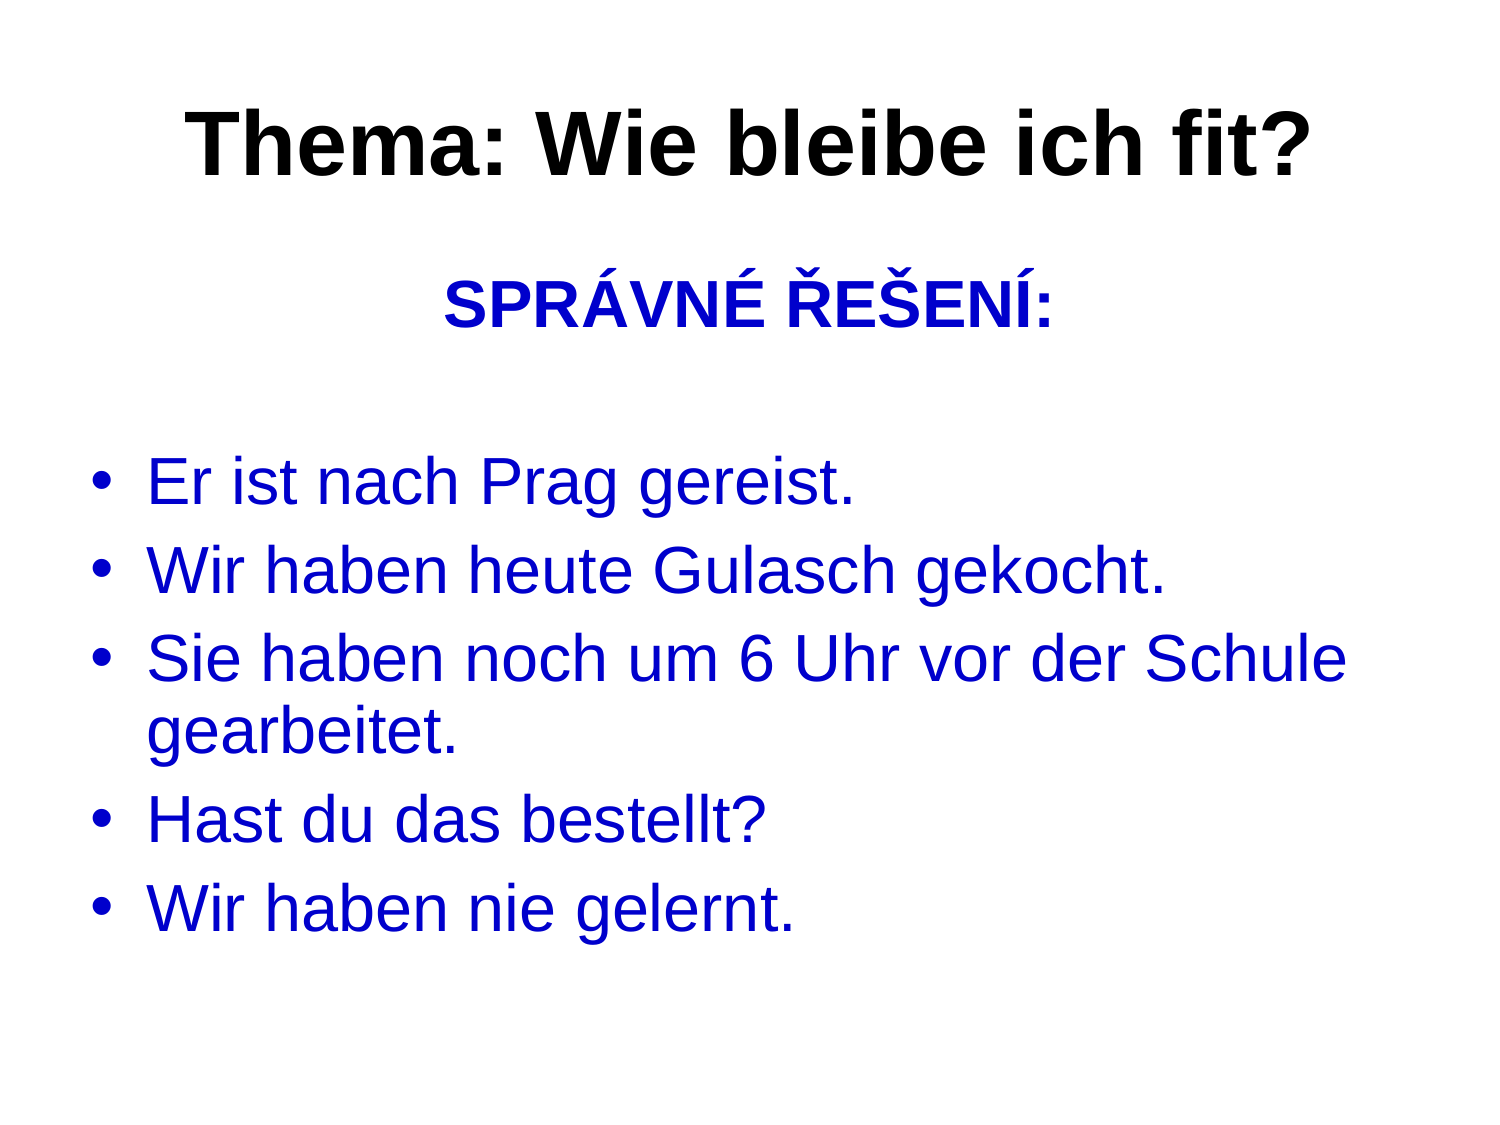

# Thema: Wie bleibe ich fit?
SPRÁVNÉ ŘEŠENÍ:
Er ist nach Prag gereist.
Wir haben heute Gulasch gekocht.
Sie haben noch um 6 Uhr vor der Schule gearbeitet.
Hast du das bestellt?
Wir haben nie gelernt.